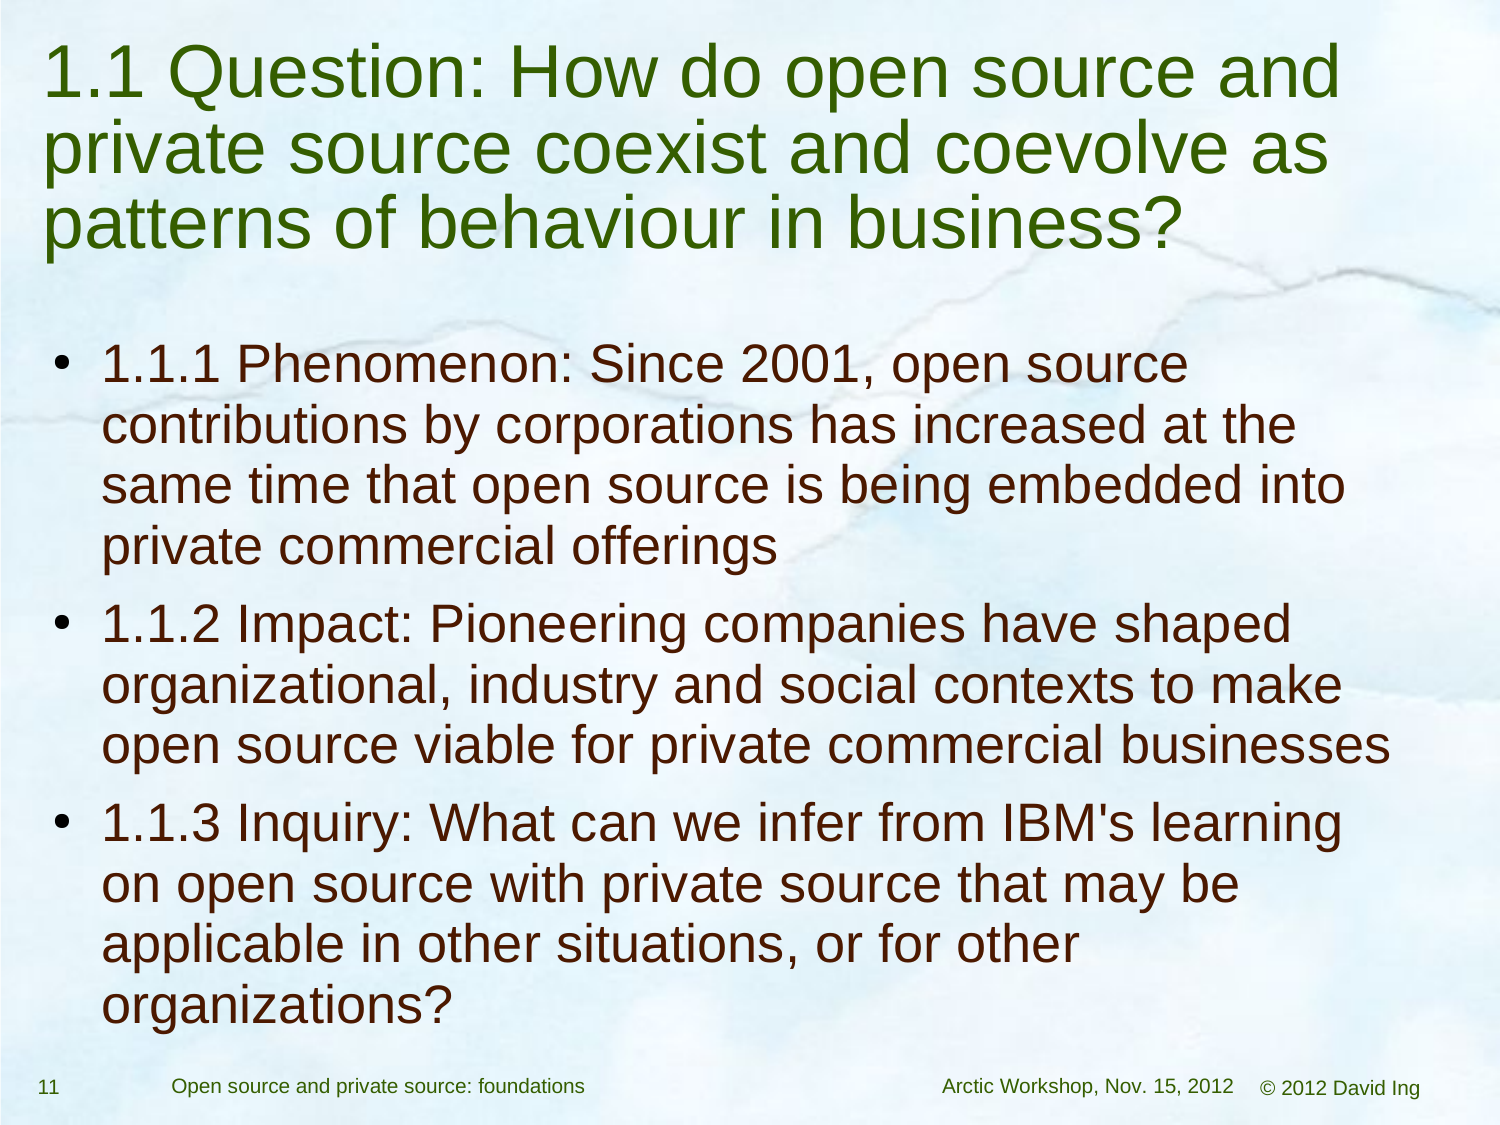

# 1.1 Question: How do open source and private source coexist and coevolve as patterns of behaviour in business?
1.1.1 Phenomenon: Since 2001, open source contributions by corporations has increased at the same time that open source is being embedded into private commercial offerings
1.1.2 Impact: Pioneering companies have shaped organizational, industry and social contexts to make open source viable for private commercial businesses
1.1.3 Inquiry: What can we infer from IBM's learning on open source with private source that may be applicable in other situations, or for other organizations?
Open source and private source: foundations
Arctic Workshop, Nov. 15, 2012
11